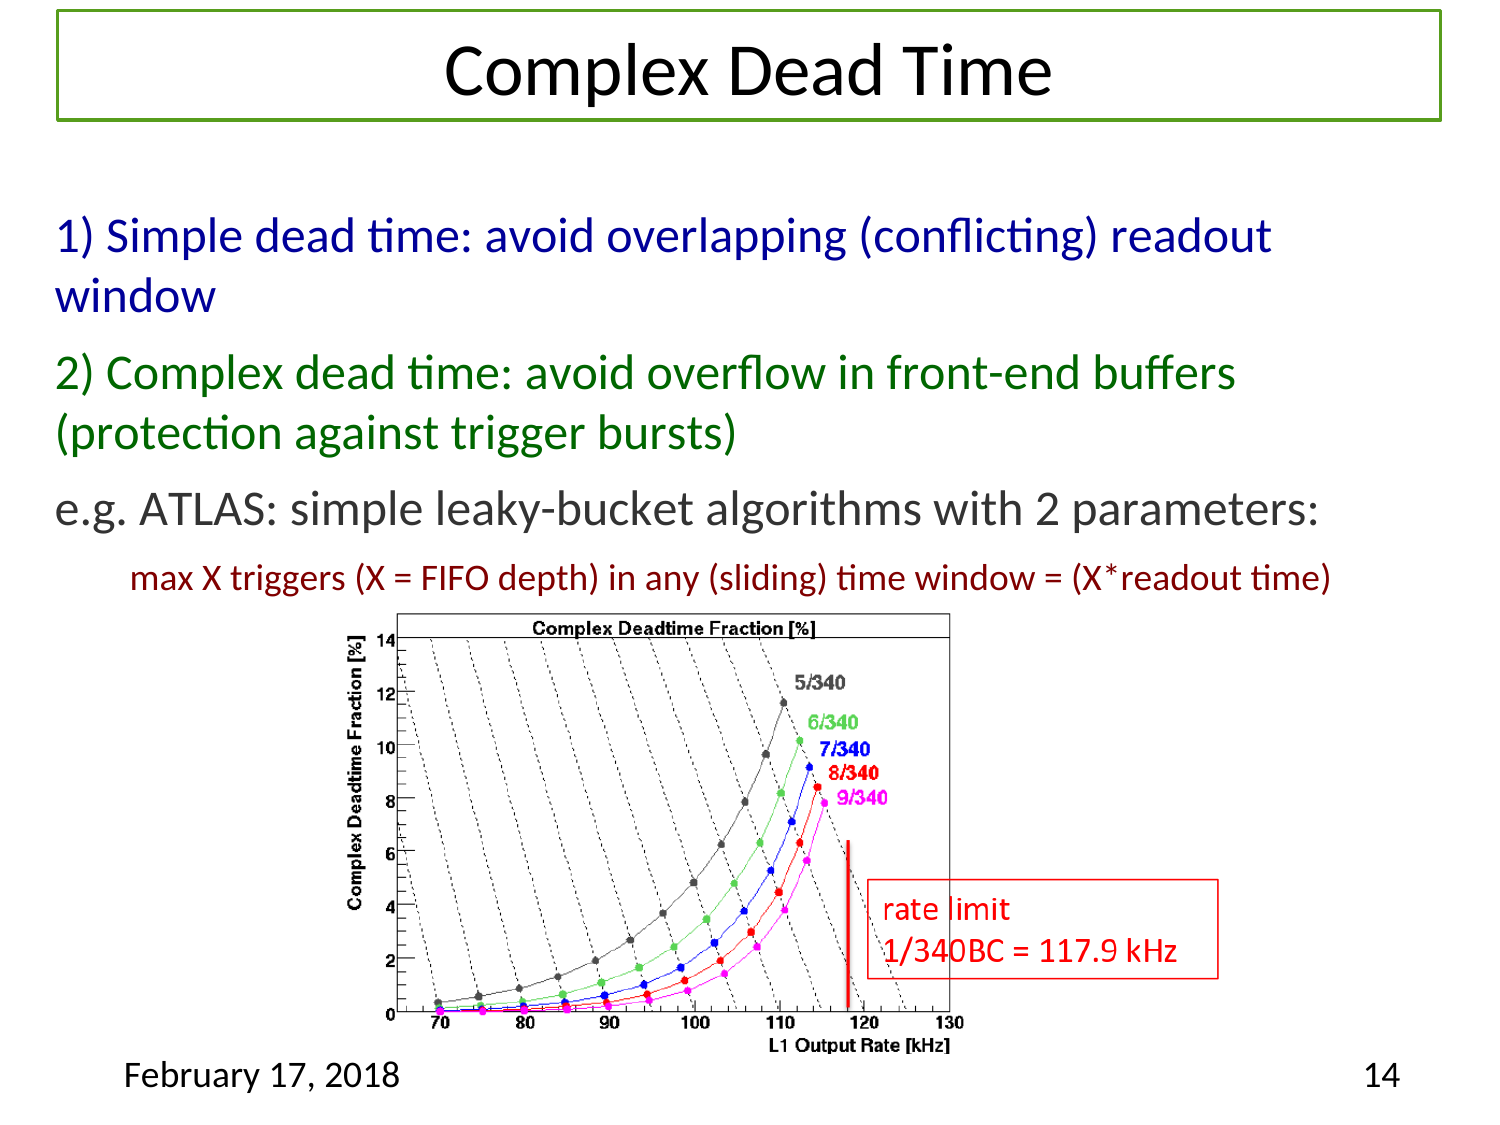

# Complex Dead Time
1) Simple dead time: avoid overlapping (conflicting) readout window
2) Complex dead time: avoid overflow in front-end buffers (protection against trigger bursts)
e.g. ATLAS: simple leaky-bucket algorithms with 2 parameters:
	max X triggers (X = FIFO depth) in any (sliding) time window = (X*readout time)
17 February 2018
14